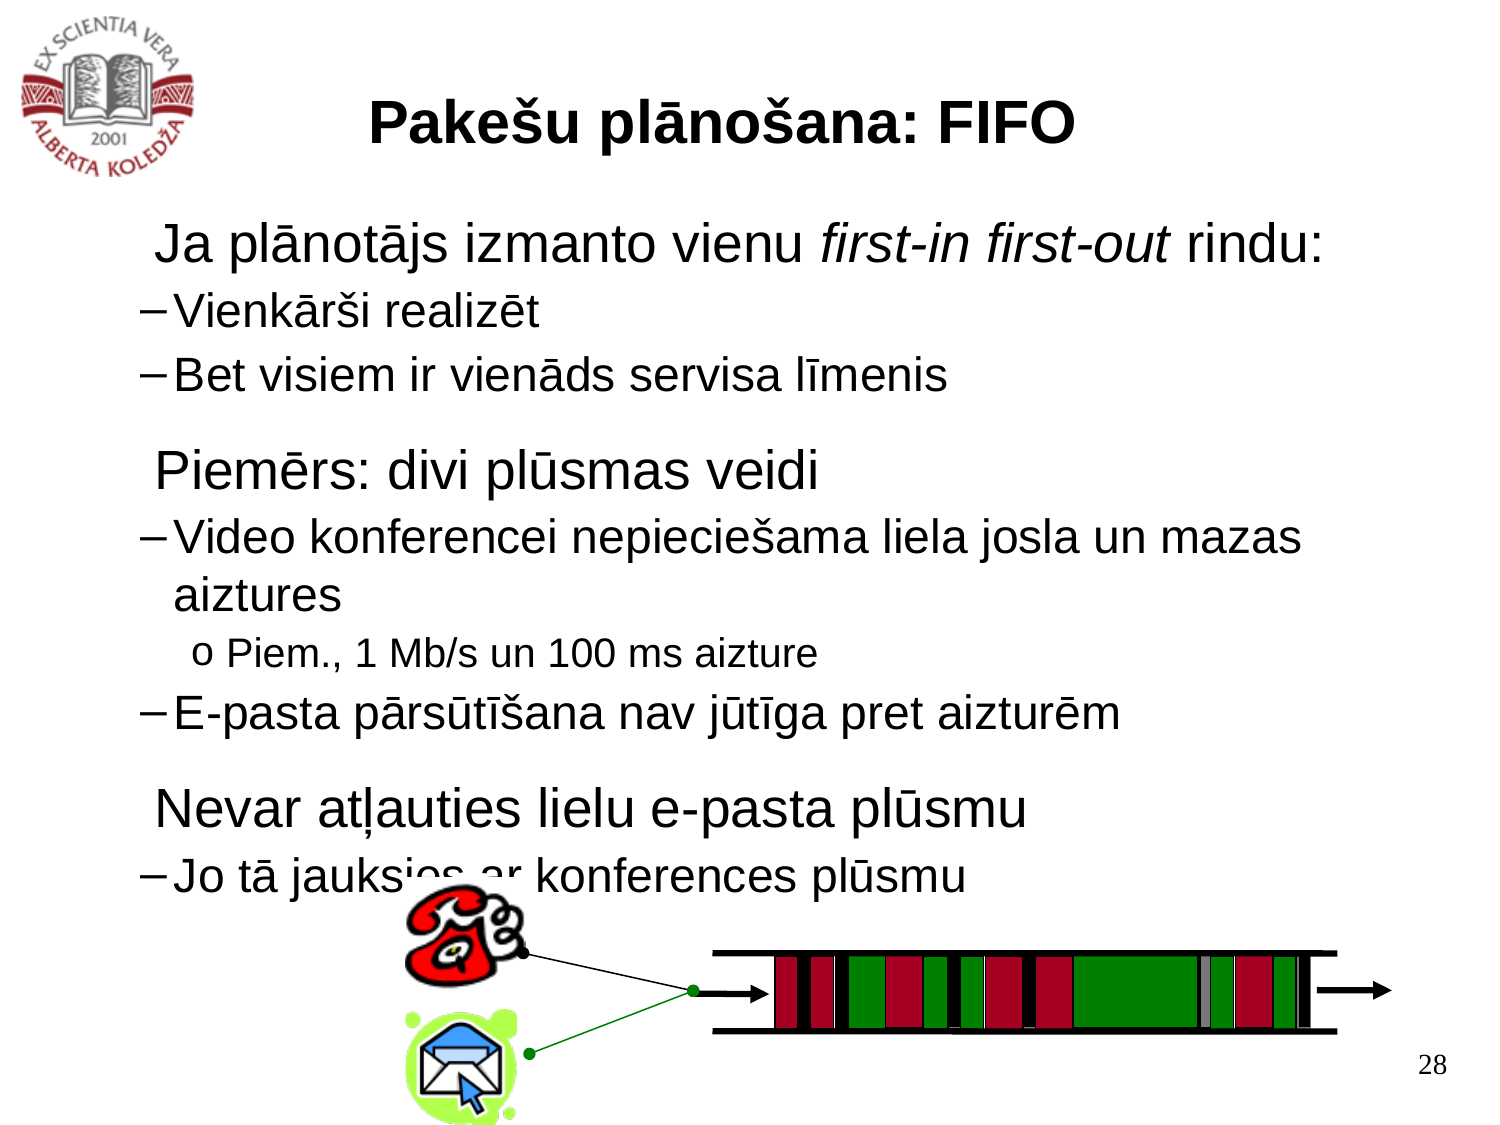

# Pakešu plānošana: FIFO
Ja plānotājs izmanto vienu first-in first-out rindu:
Vienkārši realizēt
Bet visiem ir vienāds servisa līmenis
Piemērs: divi plūsmas veidi
Video konferencei nepieciešama liela josla un mazas aiztures
Piem., 1 Mb/s un 100 ms aizture
E-pasta pārsūtīšana nav jūtīga pret aizturēm
Nevar atļauties lielu e-pasta plūsmu
Jo tā jauksies ar konferences plūsmu